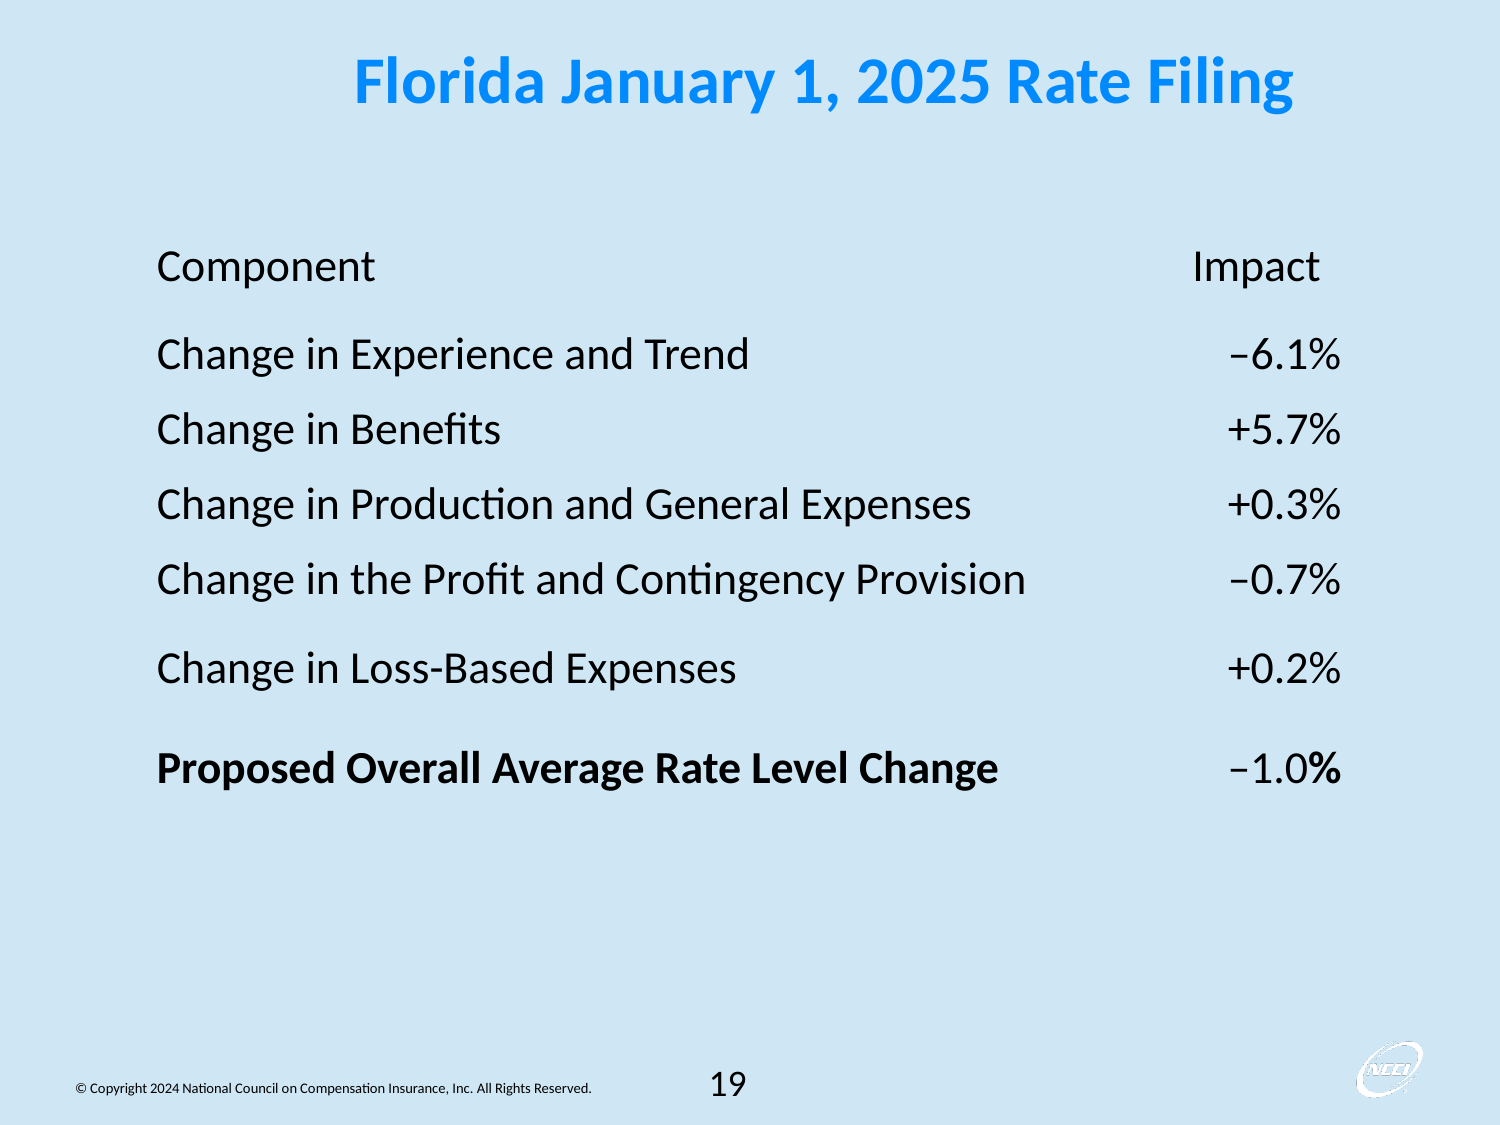

# Florida January 1, 2025 Rate Filing
| Component | Impact |
| --- | --- |
| Change in Experience and Trend | –6.1% |
| Change in Benefits | +5.7% |
| Change in Production and General Expenses | +0.3% |
| Change in the Profit and Contingency Provision | –0.7% |
| Change in Loss-Based Expenses | +0.2% |
| Proposed Overall Average Rate Level Change | –1.0% |